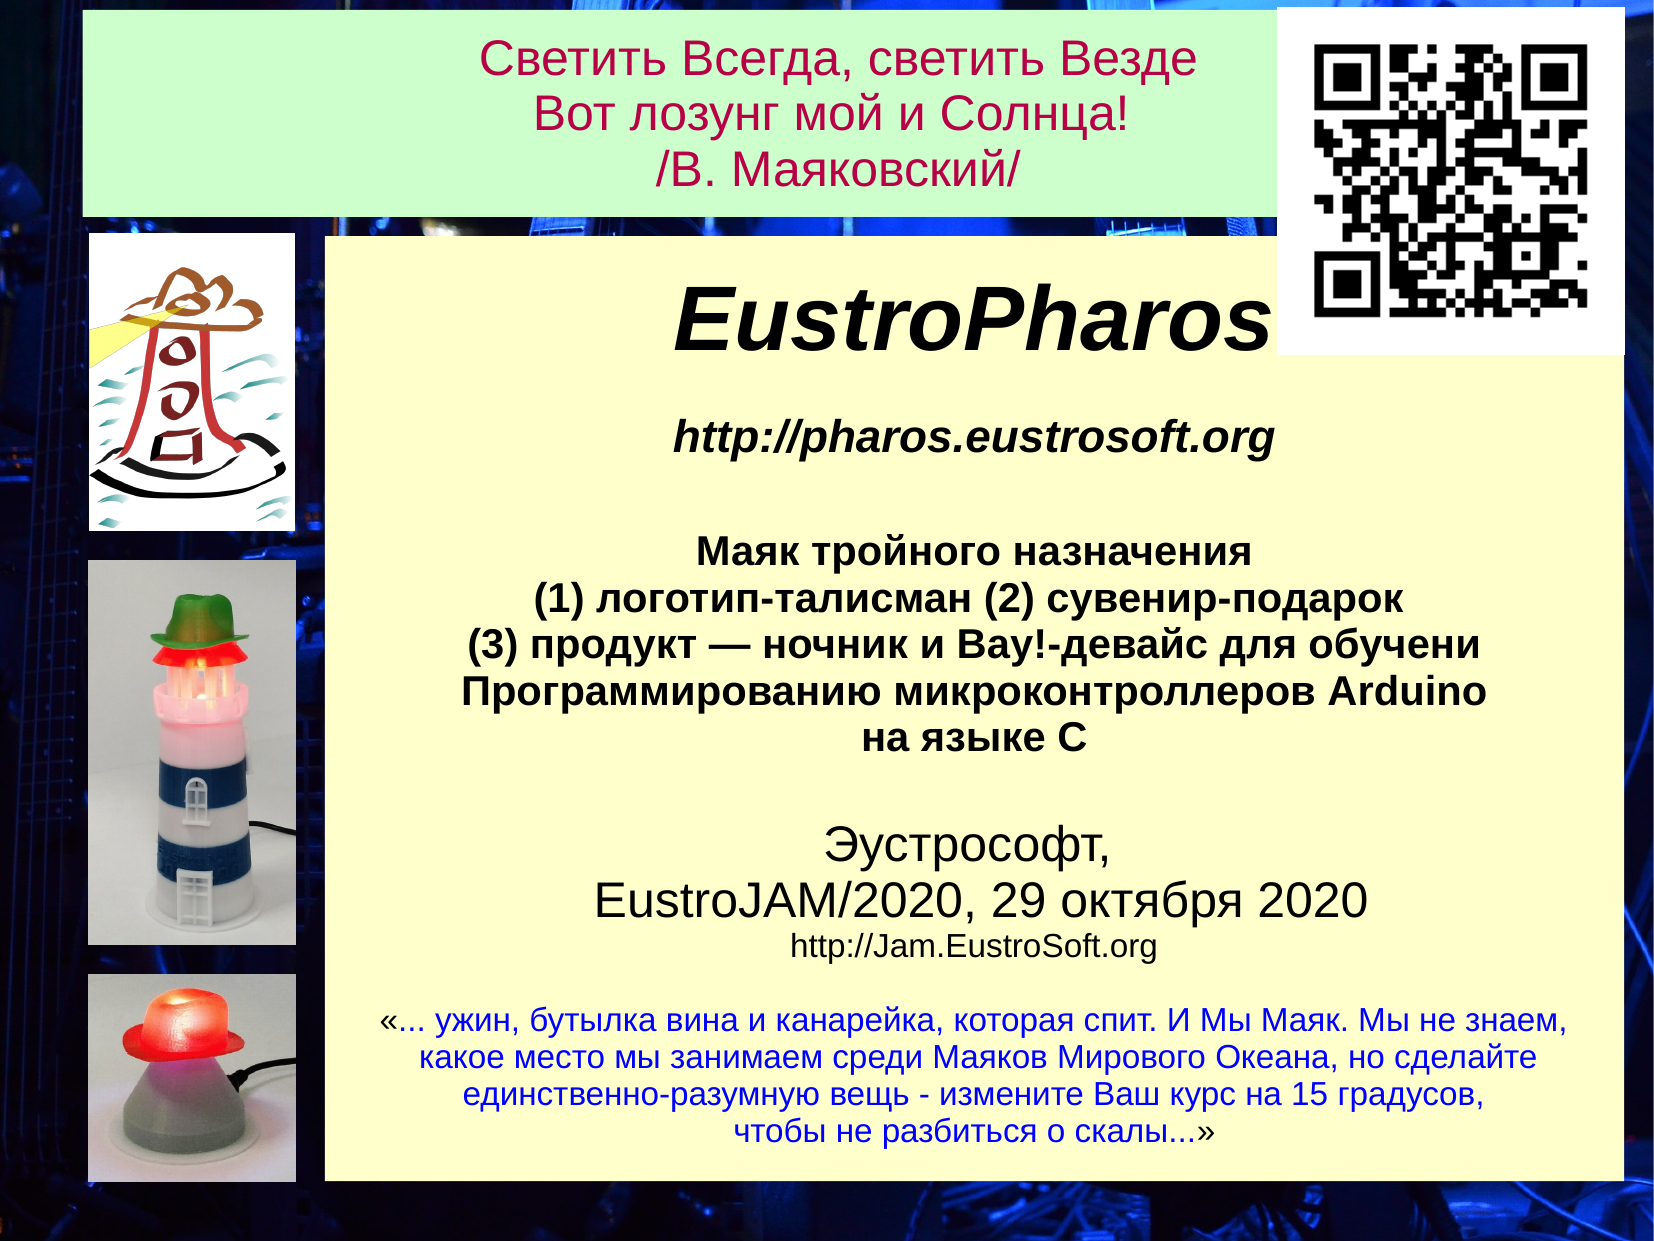

# Светить Всегда, светить Везде Вот лозунг мой и Солнца! /В. Маяковский/
EustroPharos
 http://pharos.eustrosoft.org
Маяк тройного назначения
(1) логотип-талисман (2) сувенир-подарок
(3) продукт — ночник и Вау!-девайс для обучени
Программированию микроконтроллеров Arduino
на языке C
Эустрософт,
 EustroJAM/2020, 29 октября 2020
http://Jam.EustroSoft.org
«... ужин, бутылка вина и канарейка, которая спит. И Мы Маяк. Мы не знаем,
 какое место мы занимаем среди Маяков Мирового Океана, но сделайте
 единственно-разумную вещь - измените Ваш курс на 15 градусов,
чтобы не разбиться о скалы...»